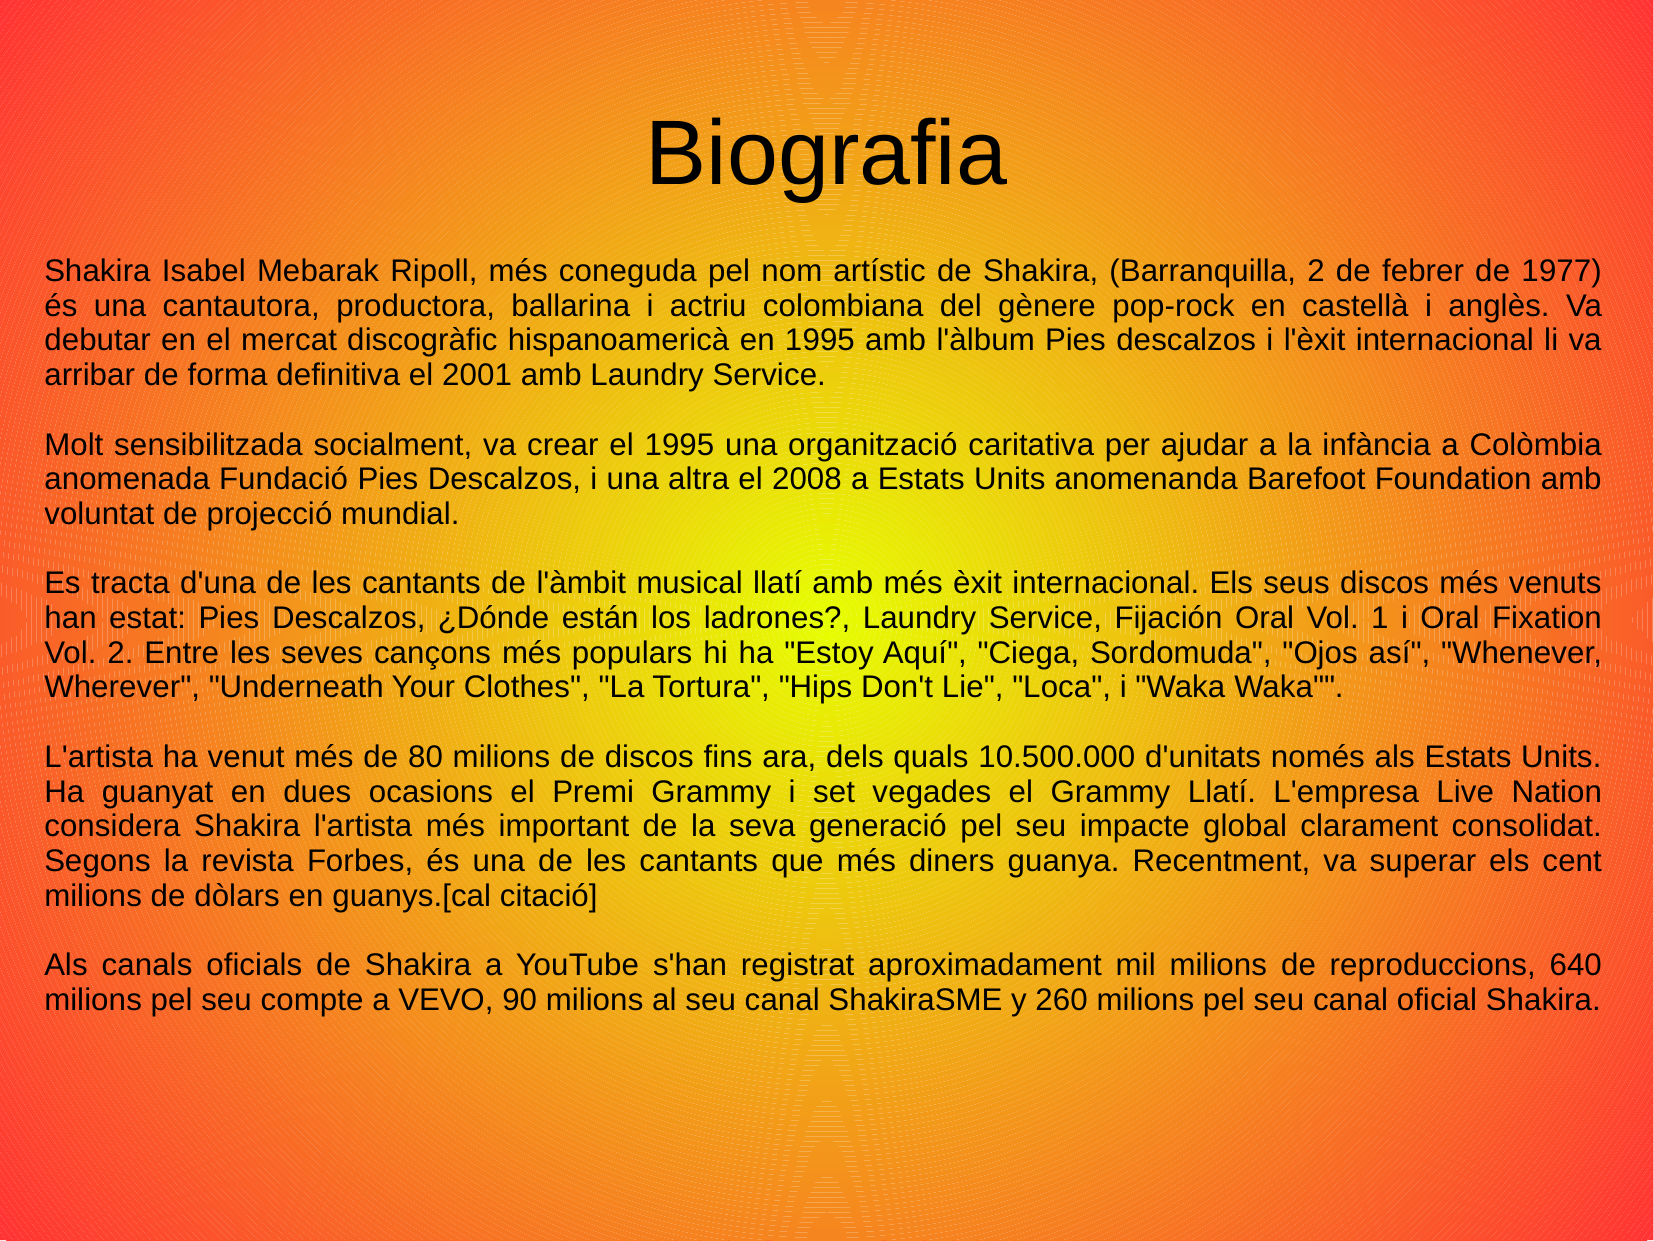

# Biografia
Shakira Isabel Mebarak Ripoll, més coneguda pel nom artístic de Shakira, (Barranquilla, 2 de febrer de 1977) és una cantautora, productora, ballarina i actriu colombiana del gènere pop-rock en castellà i anglès. Va debutar en el mercat discogràfic hispanoamericà en 1995 amb l'àlbum Pies descalzos i l'èxit internacional li va arribar de forma definitiva el 2001 amb Laundry Service.
Molt sensibilitzada socialment, va crear el 1995 una organització caritativa per ajudar a la infància a Colòmbia anomenada Fundació Pies Descalzos, i una altra el 2008 a Estats Units anomenanda Barefoot Foundation amb voluntat de projecció mundial.
Es tracta d'una de les cantants de l'àmbit musical llatí amb més èxit internacional. Els seus discos més venuts han estat: Pies Descalzos, ¿Dónde están los ladrones?, Laundry Service, Fijación Oral Vol. 1 i Oral Fixation Vol. 2. Entre les seves cançons més populars hi ha "Estoy Aquí", "Ciega, Sordomuda", "Ojos así", "Whenever, Wherever", "Underneath Your Clothes", "La Tortura", "Hips Don't Lie", "Loca", i "Waka Waka"".
L'artista ha venut més de 80 milions de discos fins ara, dels quals 10.500.000 d'unitats només als Estats Units. Ha guanyat en dues ocasions el Premi Grammy i set vegades el Grammy Llatí. L'empresa Live Nation considera Shakira l'artista més important de la seva generació pel seu impacte global clarament consolidat. Segons la revista Forbes, és una de les cantants que més diners guanya. Recentment, va superar els cent milions de dòlars en guanys.[cal citació]
Als canals oficials de Shakira a YouTube s'han registrat aproximadament mil milions de reproduccions, 640 milions pel seu compte a VEVO, 90 milions al seu canal ShakiraSME y 260 milions pel seu canal oficial Shakira.